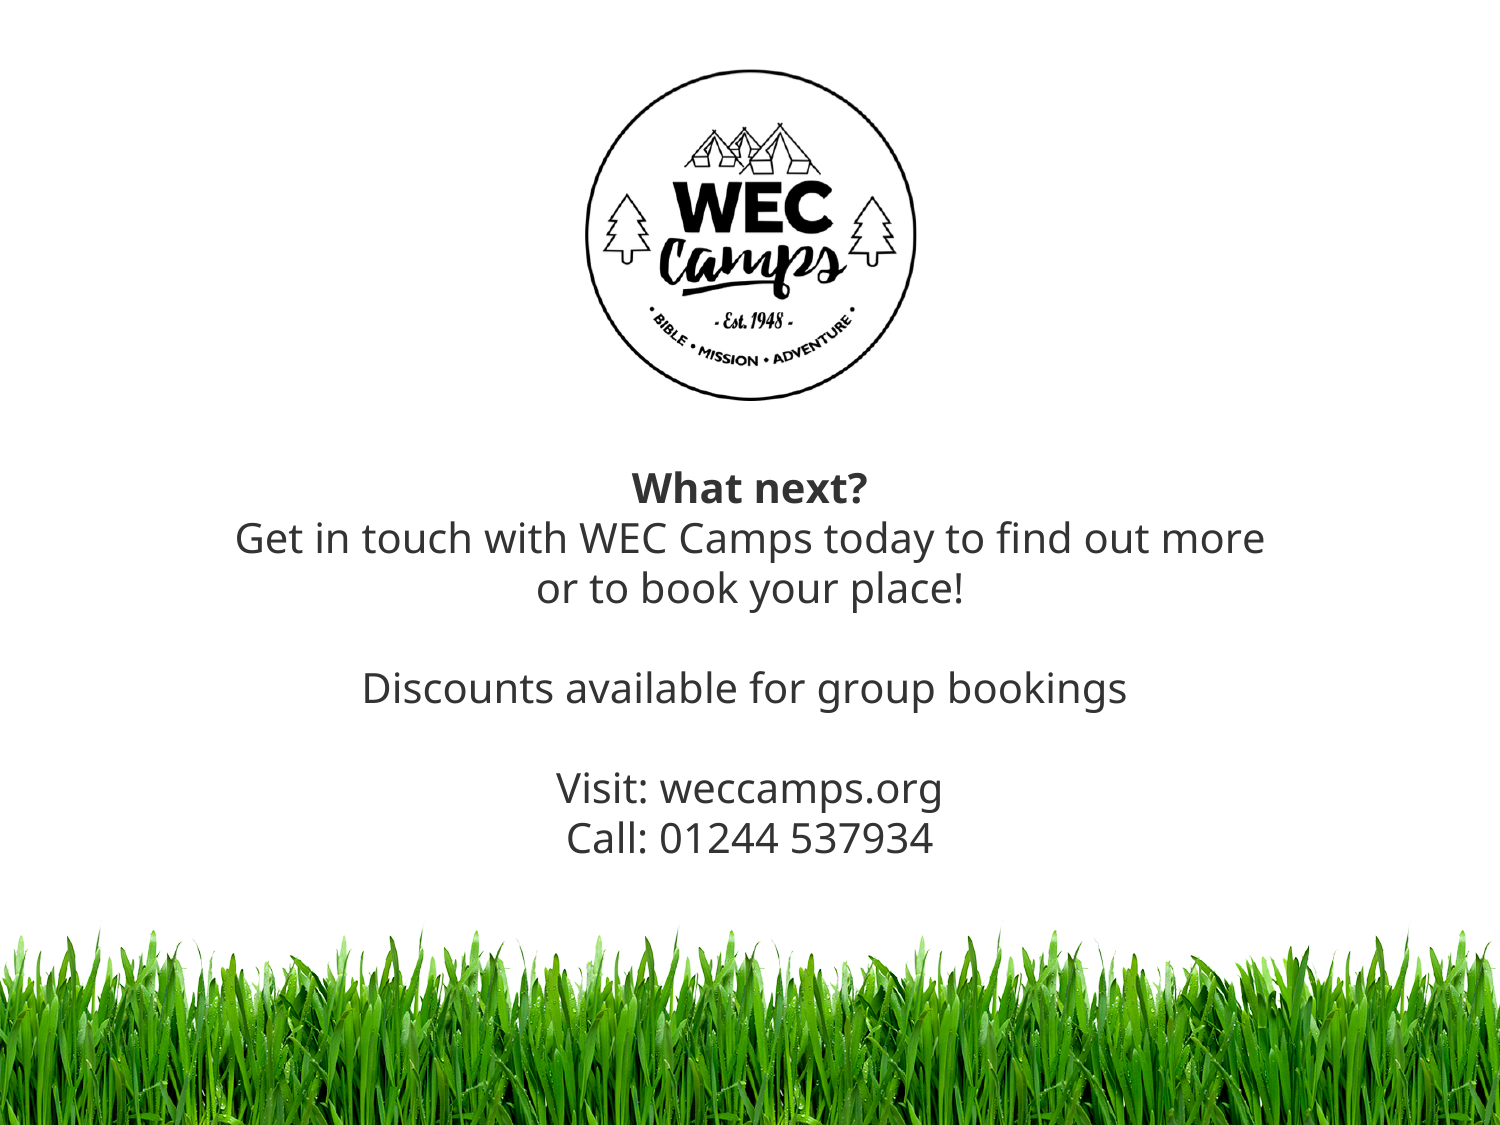

What next?
 Get in touch with WEC Camps today to find out more
or to book your place!
Discounts available for group bookings
Visit: weccamps.org
Call: 01244 537934